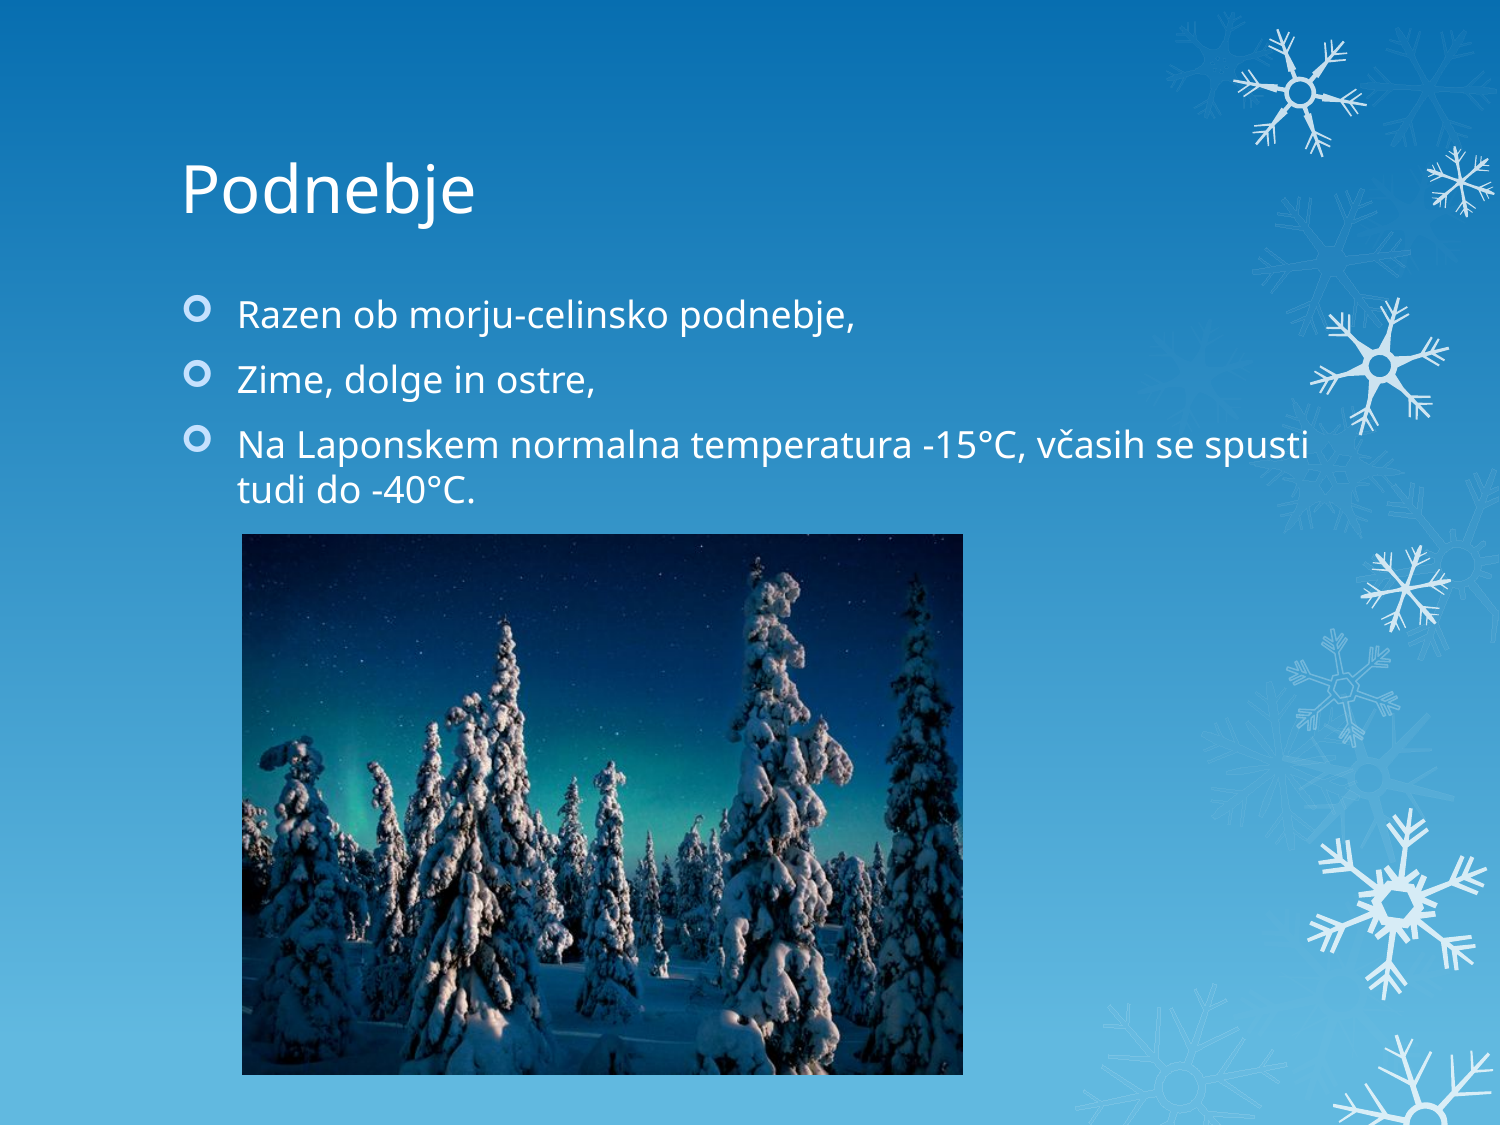

# Podnebje
Razen ob morju-celinsko podnebje,
Zime, dolge in ostre,
Na Laponskem normalna temperatura -15°C, včasih se spusti tudi do -40°C.